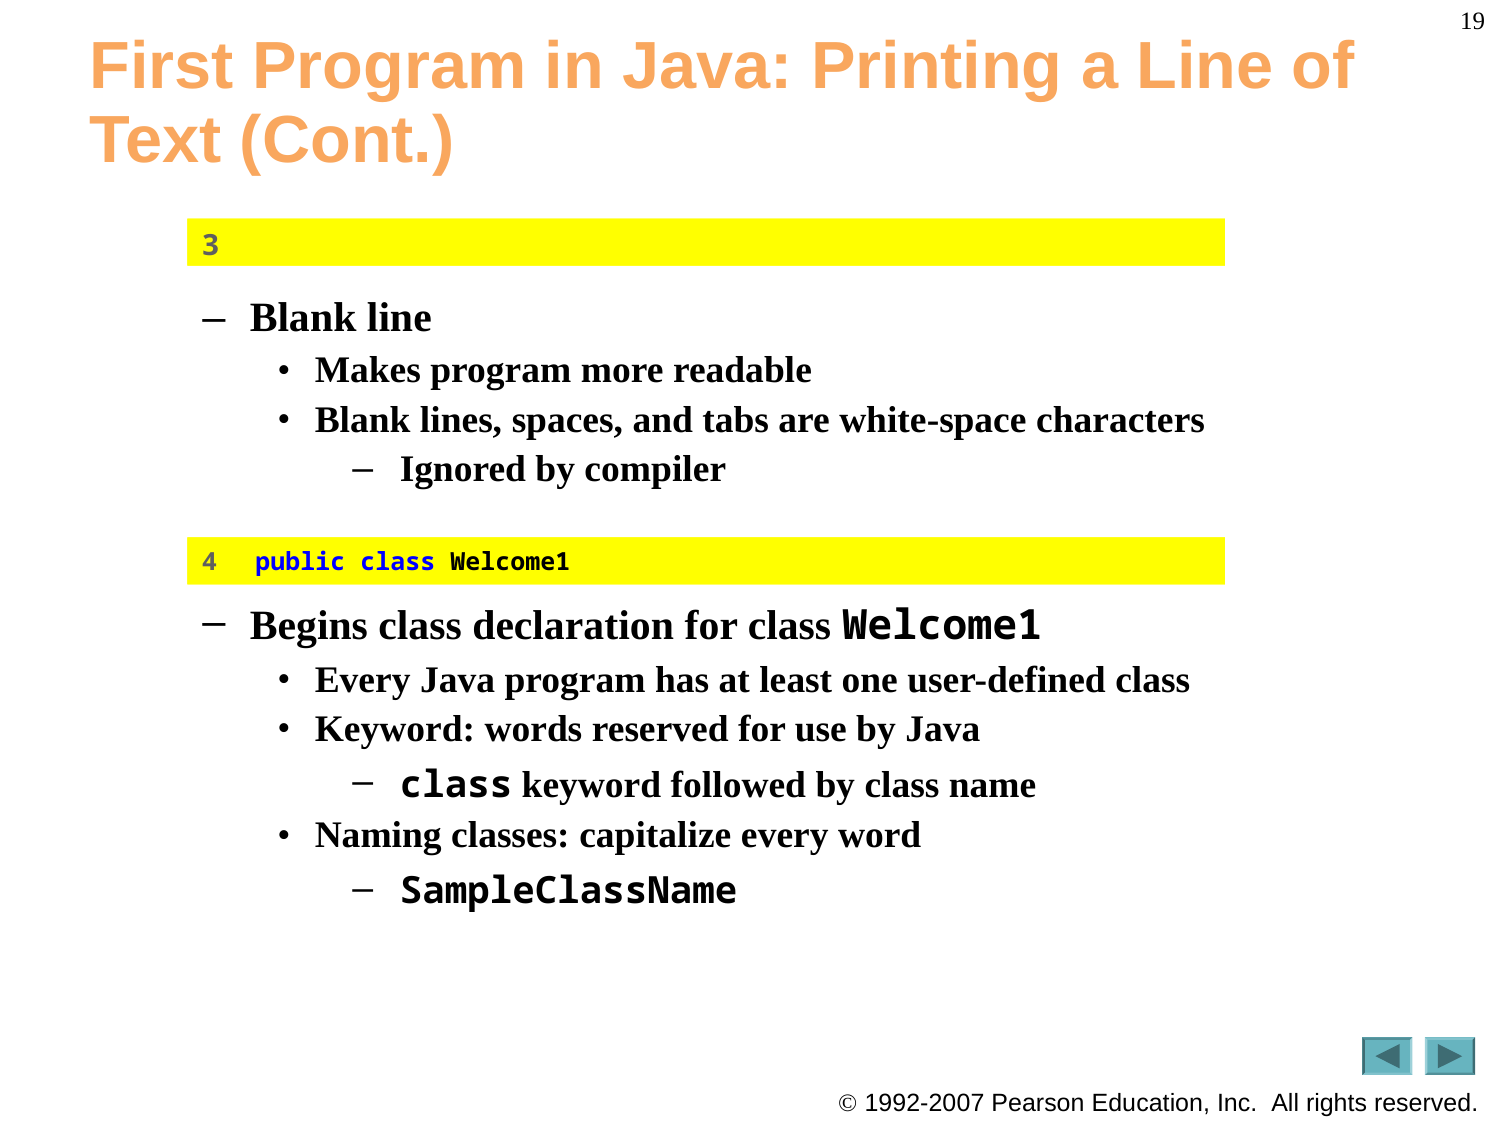

19
# First Program in Java: Printing a Line of Text (Cont.)
3
Blank line
Makes program more readable
Blank lines, spaces, and tabs are white-space characters
Ignored by compiler
Begins class declaration for class Welcome1
Every Java program has at least one user-defined class
Keyword: words reserved for use by Java
class keyword followed by class name
Naming classes: capitalize every word
SampleClassName
4 public class Welcome1